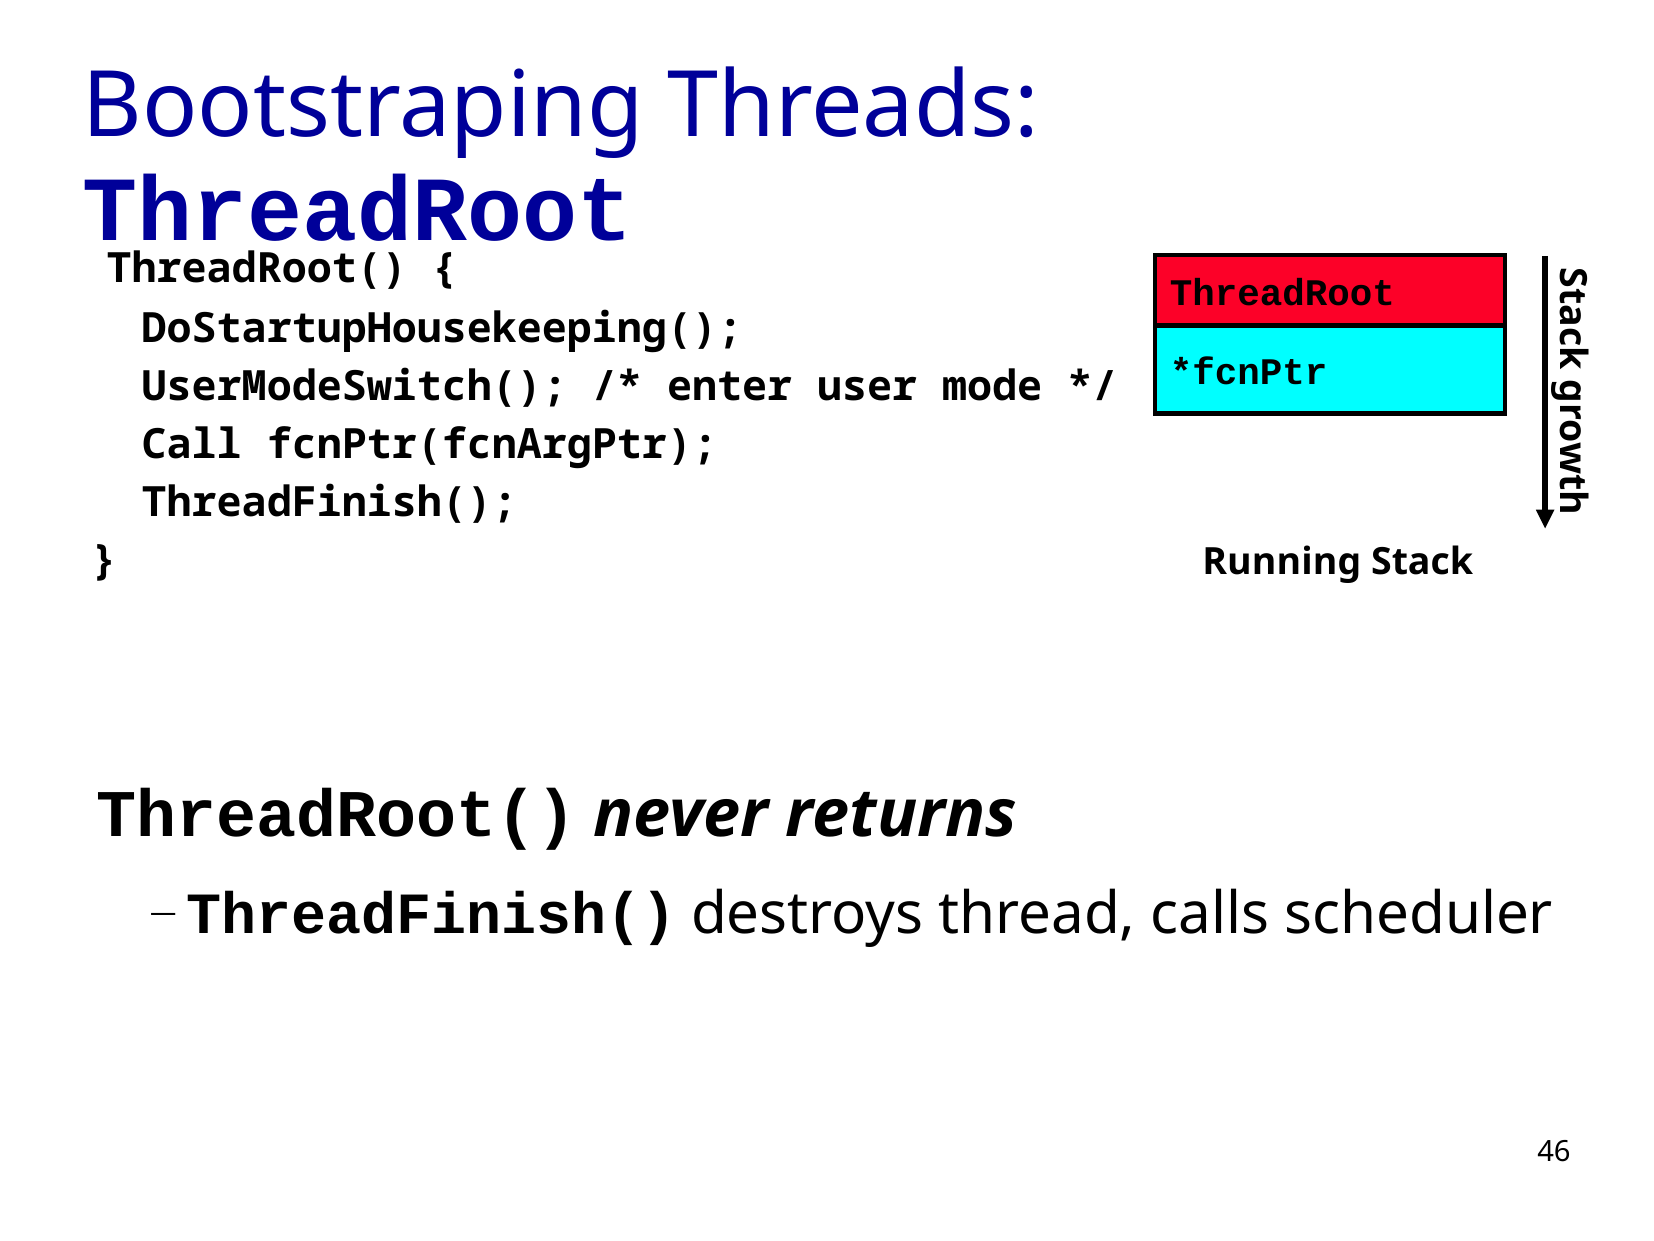

# Bootstraping Threads: ThreadRoot
	 ThreadRoot() {
	 DoStartupHousekeeping();
	 UserModeSwitch(); /* enter user mode */
	 Call fcnPtr(fcnArgPtr);
	 ThreadFinish();
	 }
Stack growth
ThreadRoot
*fcnPtr
Running Stack
ThreadRoot() never returns
ThreadFinish() destroys thread, calls scheduler
46